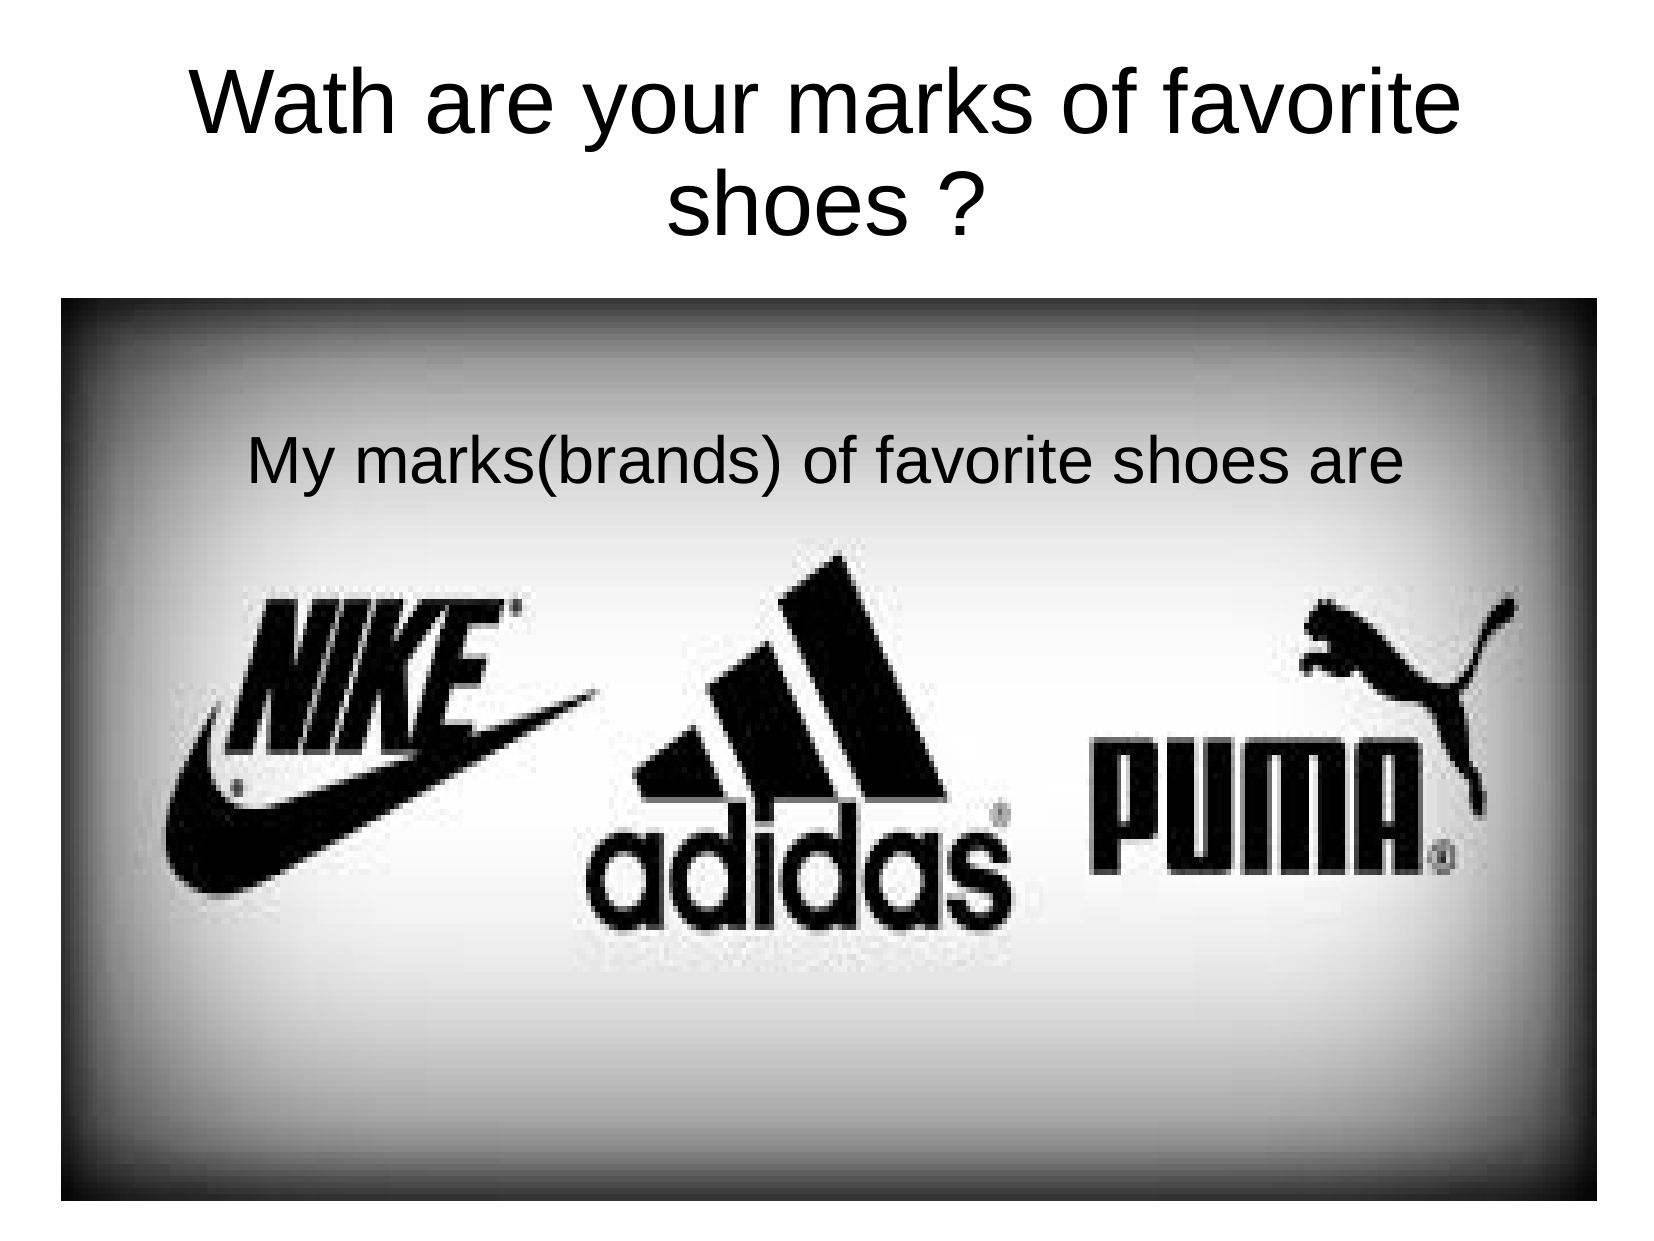

# Wath are your marks of favorite shoes ?
My marks(brands) of favorite shoes are